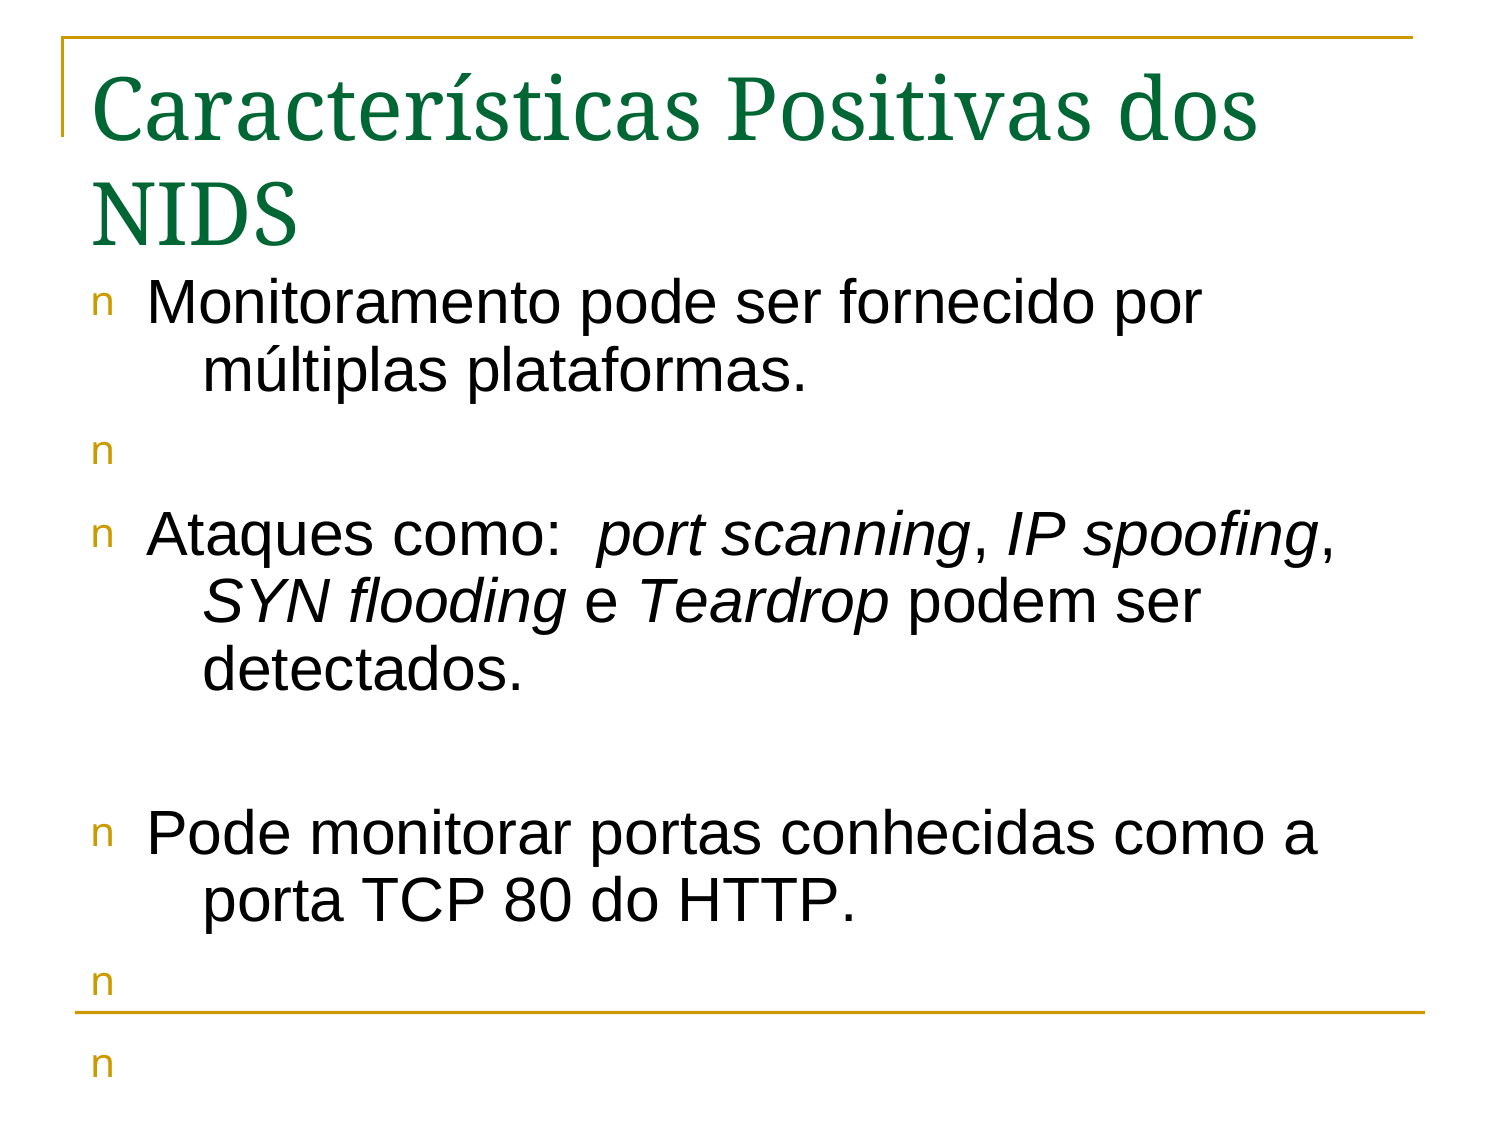

# Características Positivas dos NIDS
Monitoramento pode ser fornecido por múltiplas plataformas.
Ataques como: port scanning, IP spoofing, SYN flooding e Teardrop podem ser detectados.
Pode monitorar portas conhecidas como a porta TCP 80 do HTTP.